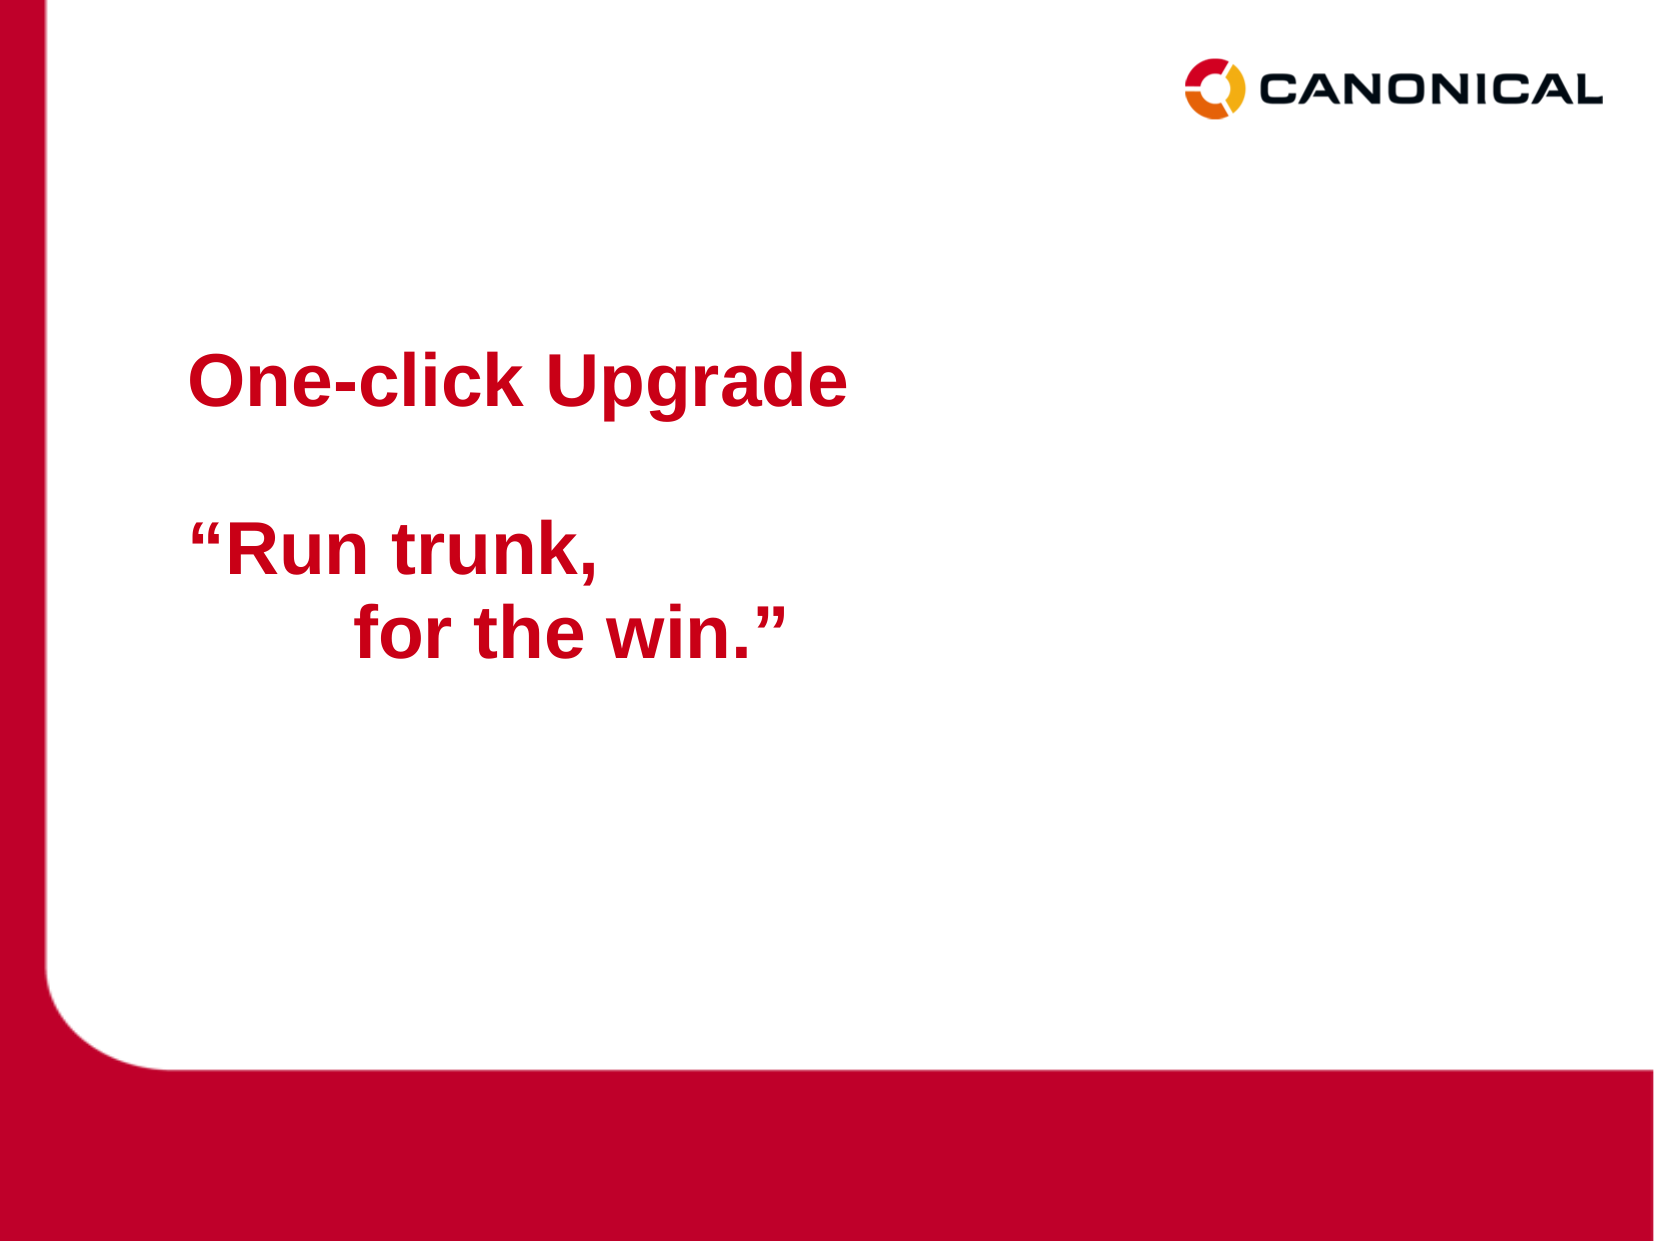

# One-click Upgrade “Run trunk, for the win.”